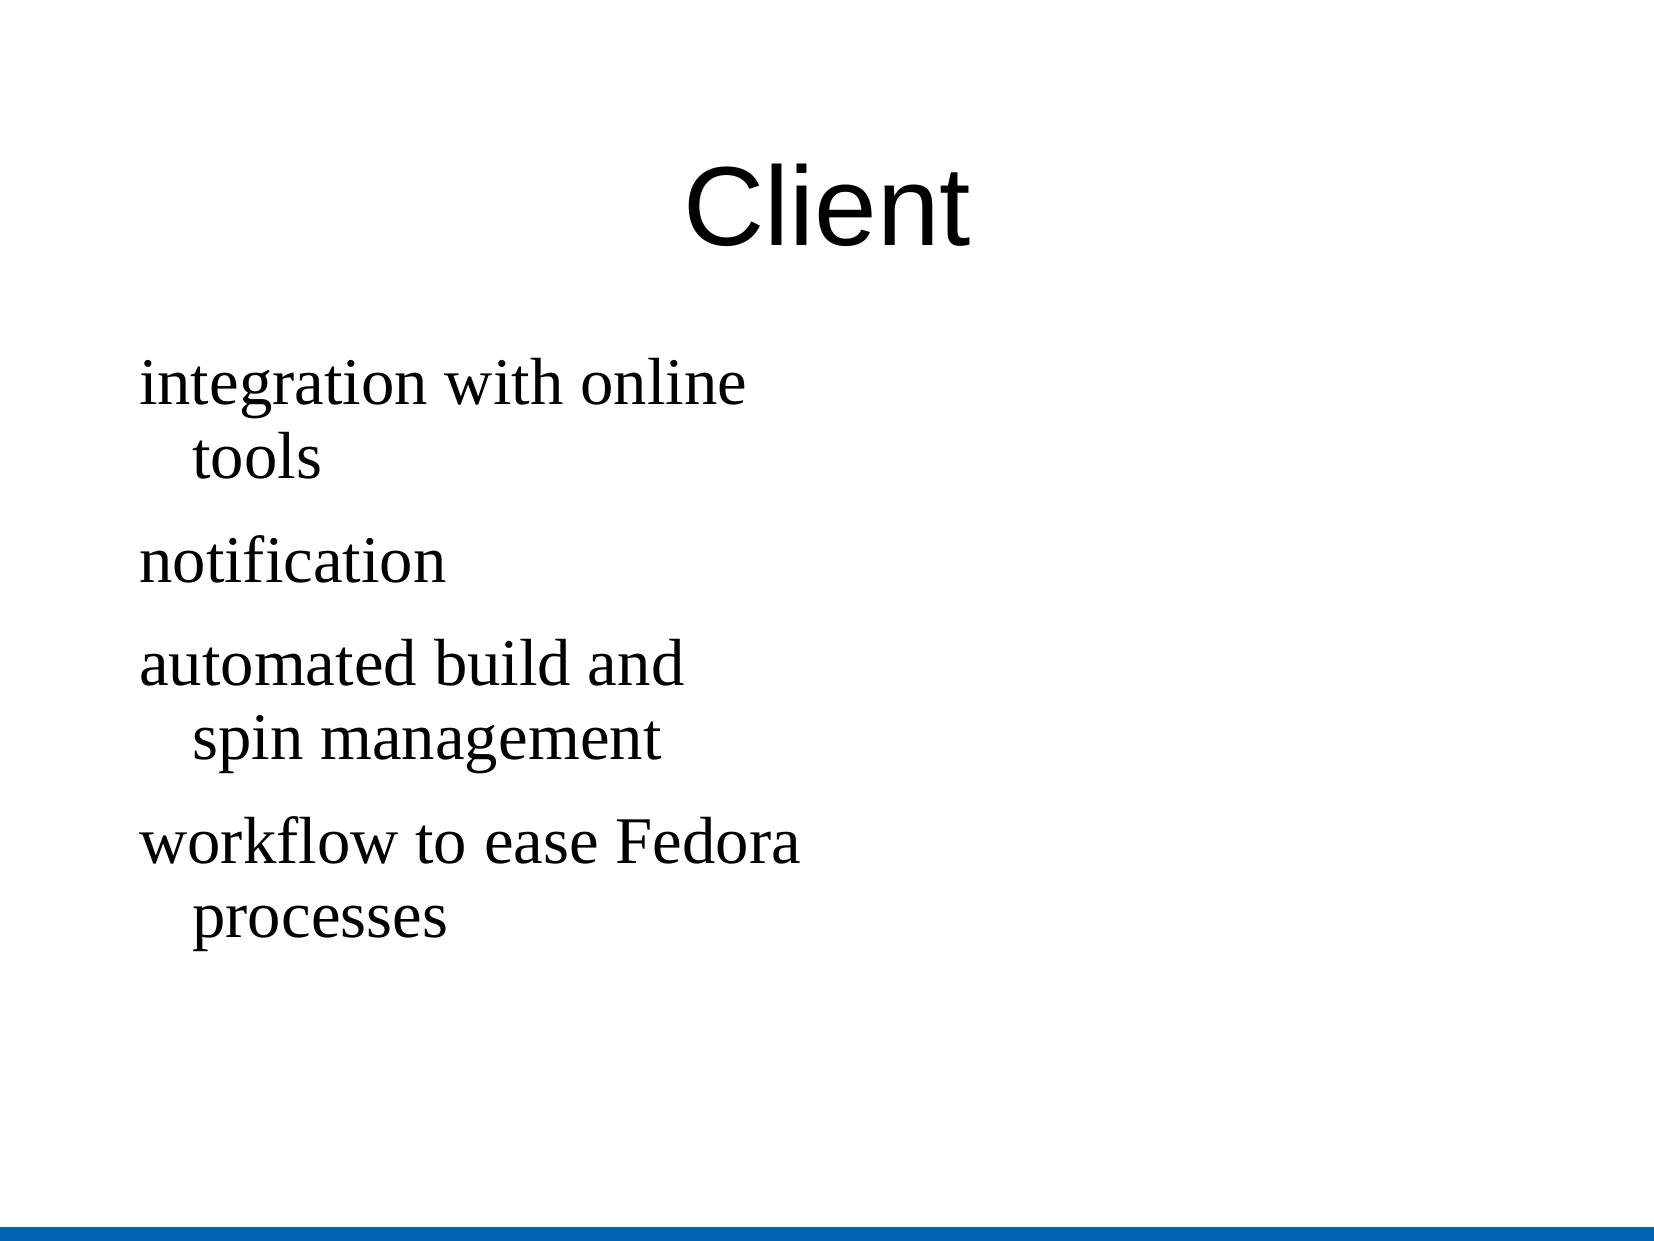

# Client
integration with online tools
notification
automated build and spin management
workflow to ease Fedora processes